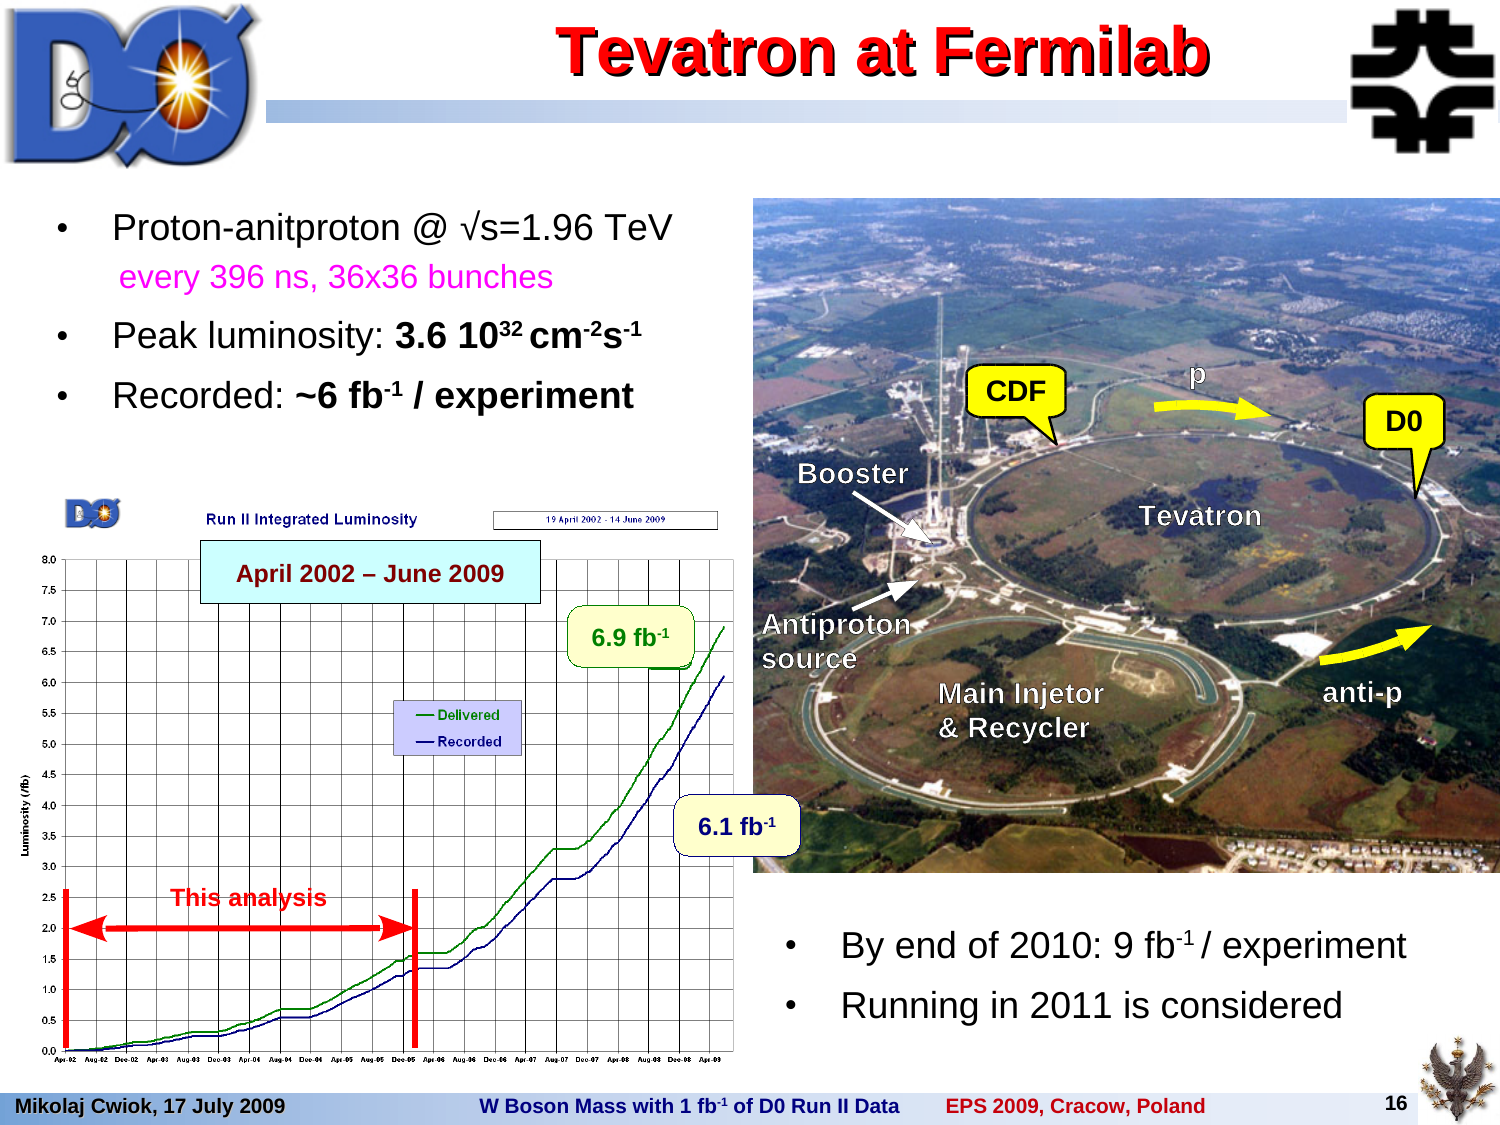

# Tevatron at Fermilab
Proton-anitproton @ √s=1.96 TeV
	 every 396 ns, 36x36 bunches
Peak luminosity: 3.6 1032 cm-2s-1
Recorded: ~6 fb-1 / experiment
April 2002 – June 2009
6.9 fb-1
6.1 fb-1
This analysis
By end of 2010: 9 fb-1 / experiment
Running in 2011 is considered
16